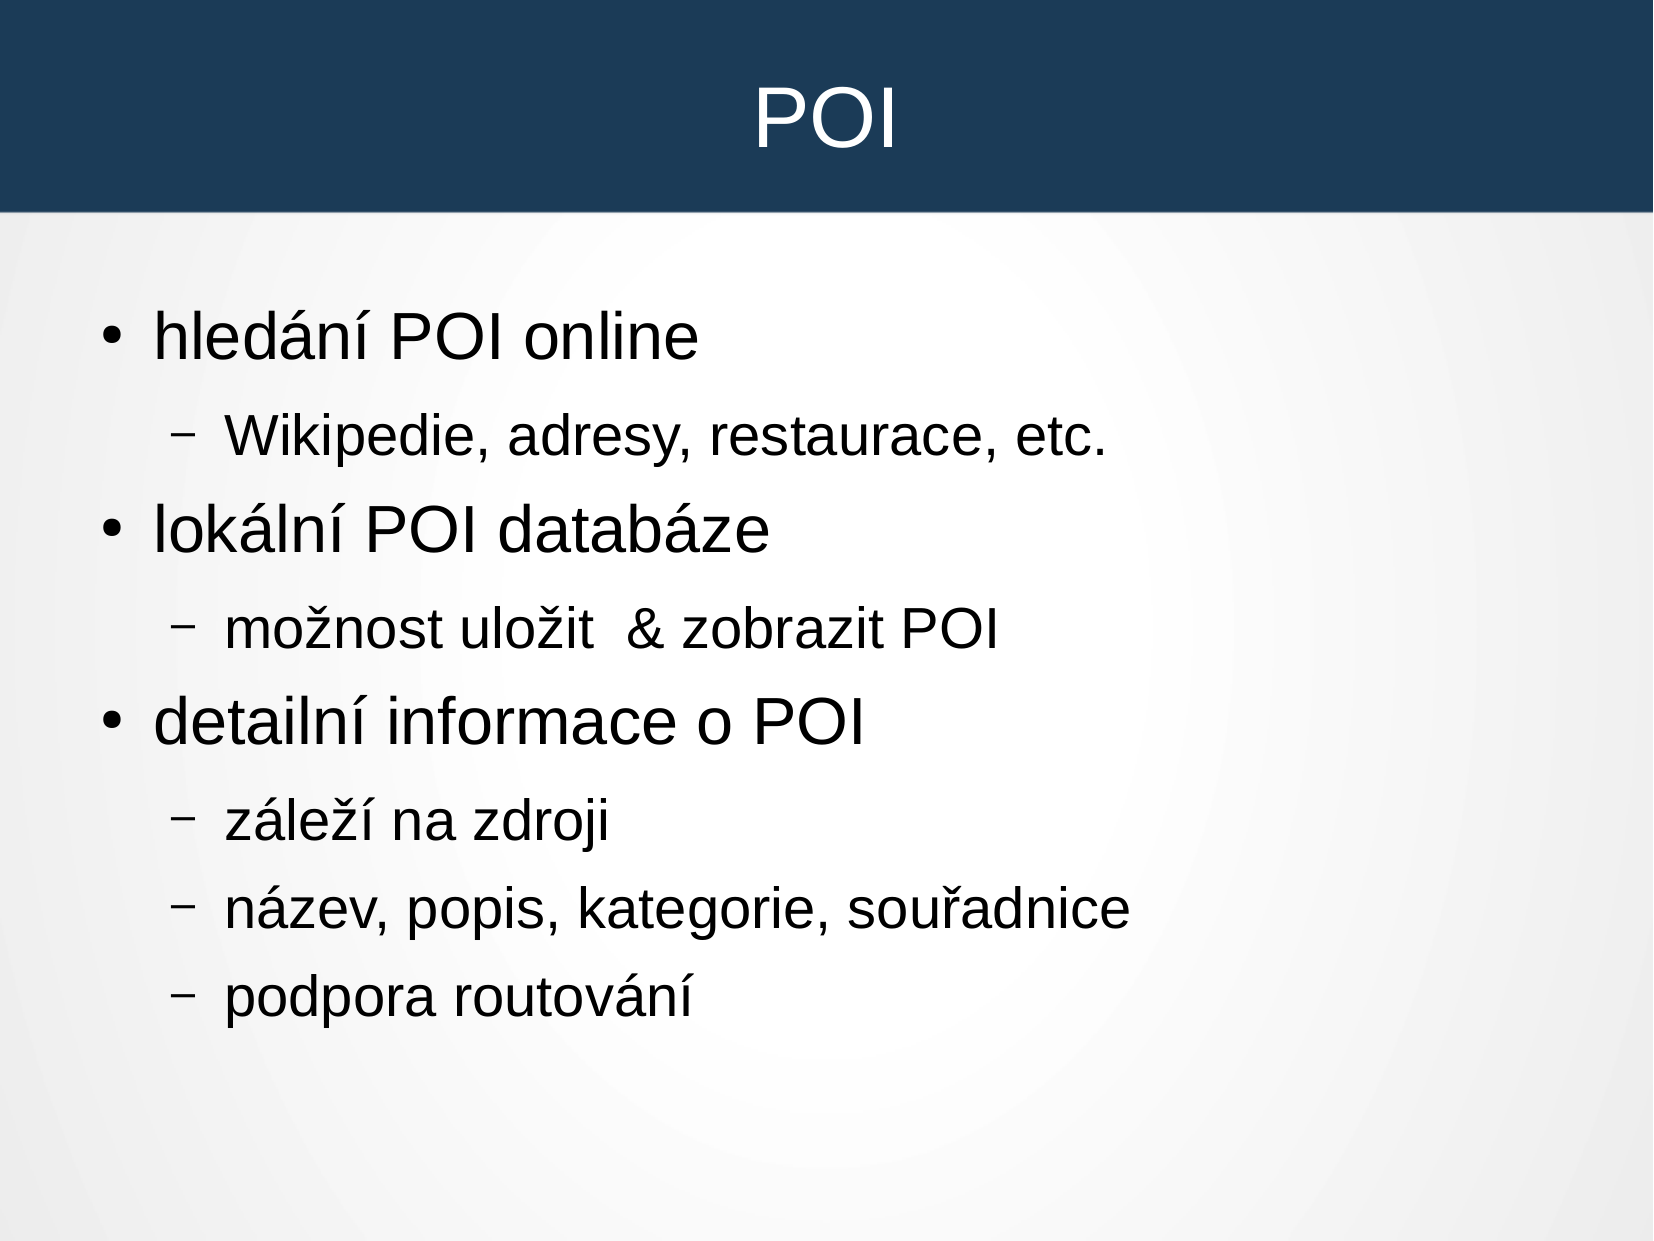

# POI
hledání POI online
Wikipedie, adresy, restaurace, etc.
lokální POI databáze
možnost uložit & zobrazit POI
detailní informace o POI
záleží na zdroji
název, popis, kategorie, souřadnice
podpora routování
8